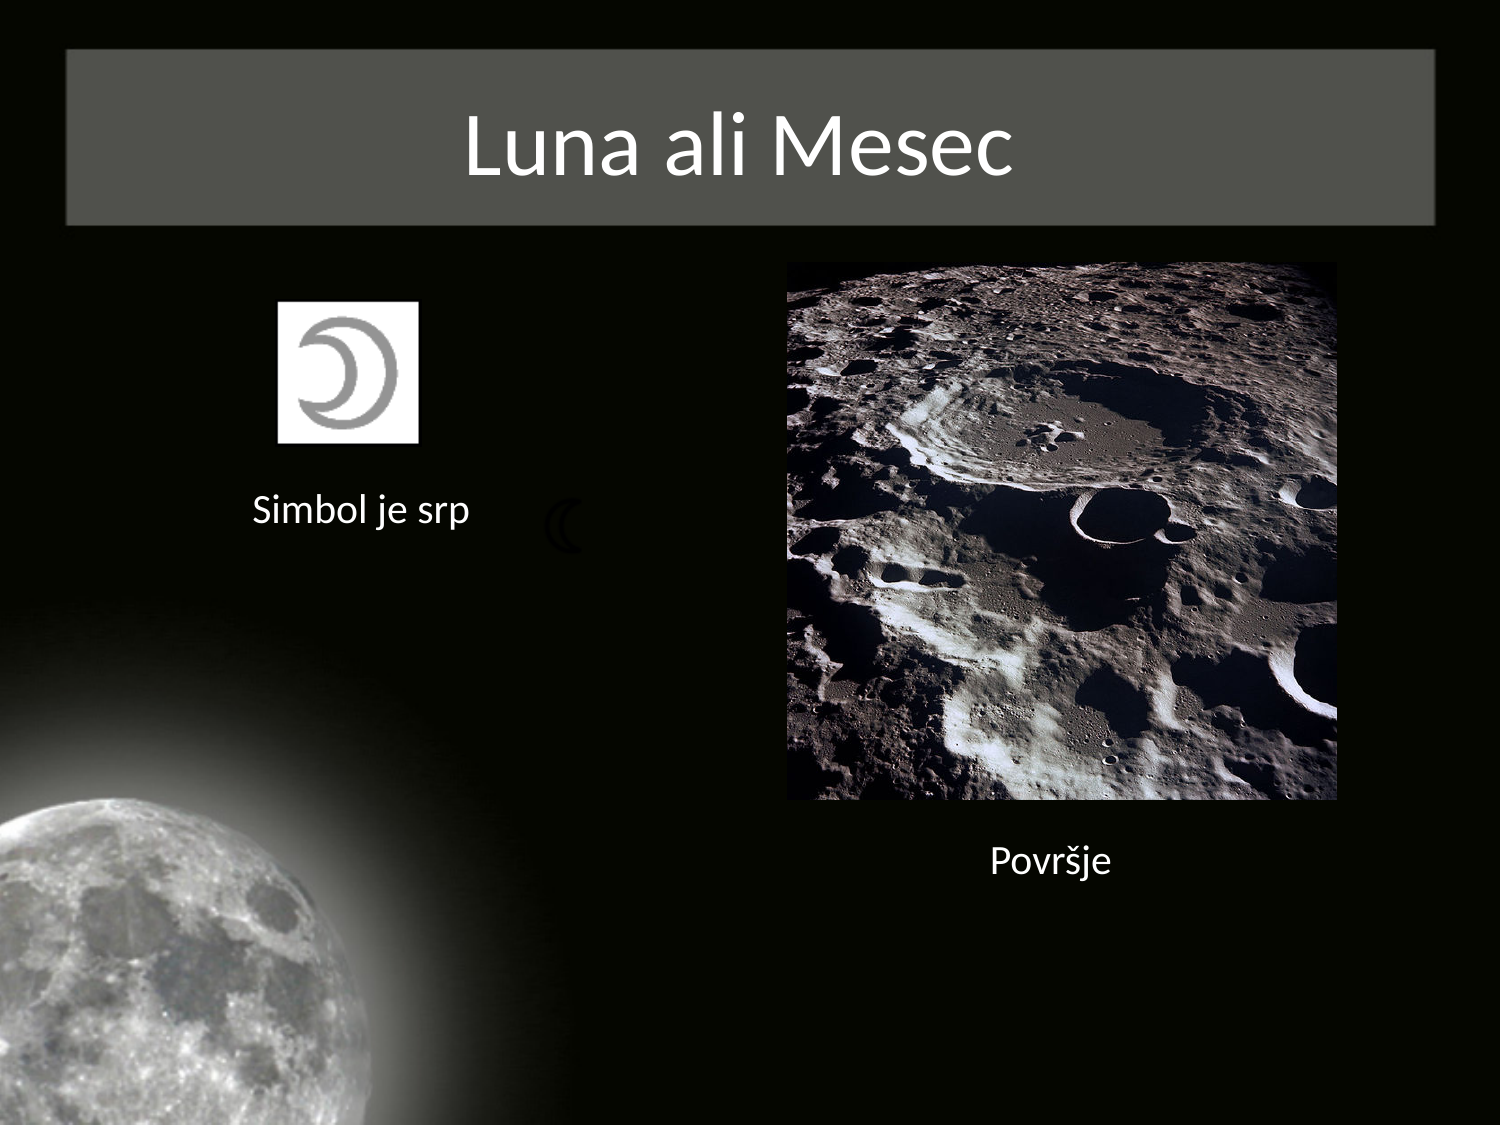

# Luna ali Mesec
Simbol je srp
Površje